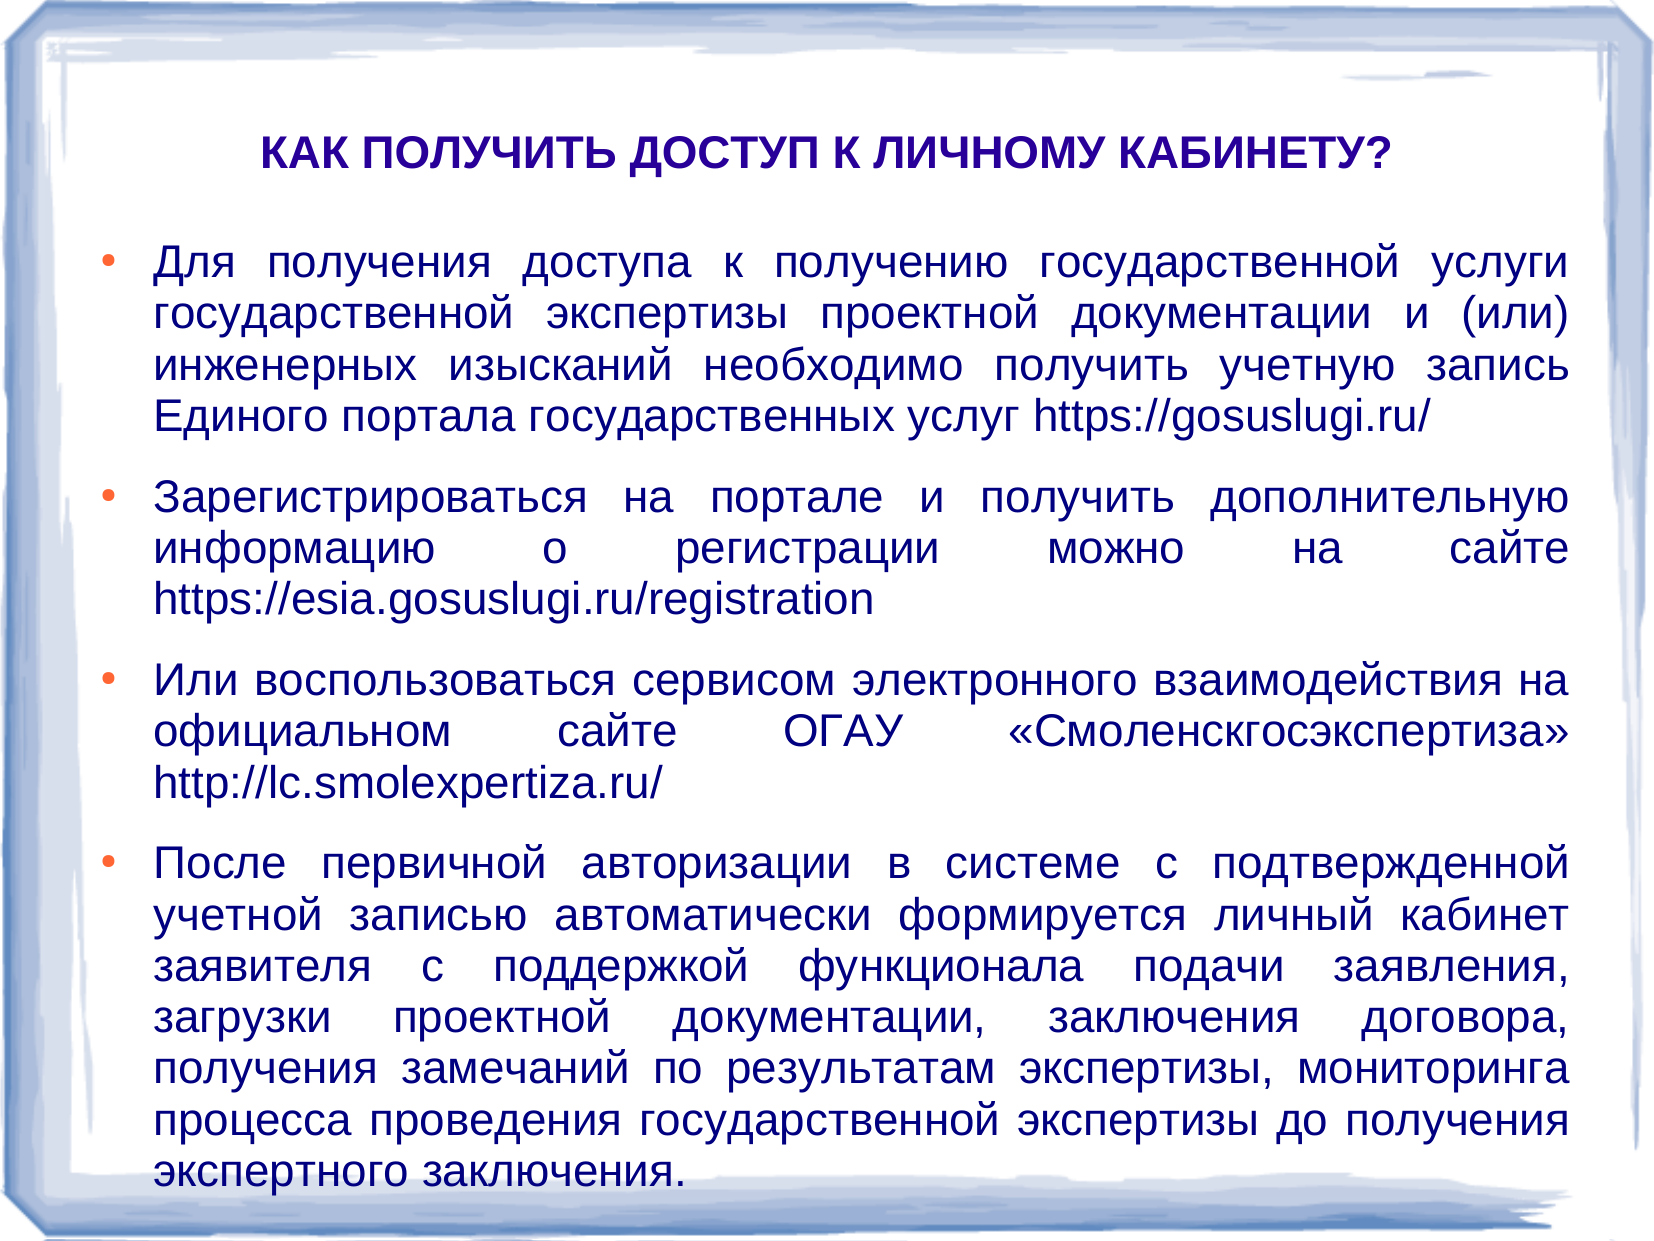

# КАК ПОЛУЧИТЬ ДОСТУП К ЛИЧНОМУ КАБИНЕТУ?
Для получения доступа к получению государственной услуги государственной экспертизы проектной документации и (или) инженерных изысканий необходимо получить учетную запись Единого портала государственных услуг https://gosuslugi.ru/
Зарегистрироваться на портале и получить дополнительную информацию о регистрации можно на сайте https://esia.gosuslugi.ru/registration
Или воспользоваться сервисом электронного взаимодействия на официальном сайте ОГАУ «Смоленскгосэкспертиза» http://lc.smolexpertiza.ru/
После первичной авторизации в системе с подтвержденной учетной записью автоматически формируется личный кабинет заявителя с поддержкой функционала подачи заявления, загрузки проектной документации, заключения договора, получения замечаний по результатам экспертизы, мониторинга процесса проведения государственной экспертизы до получения экспертного заключения.